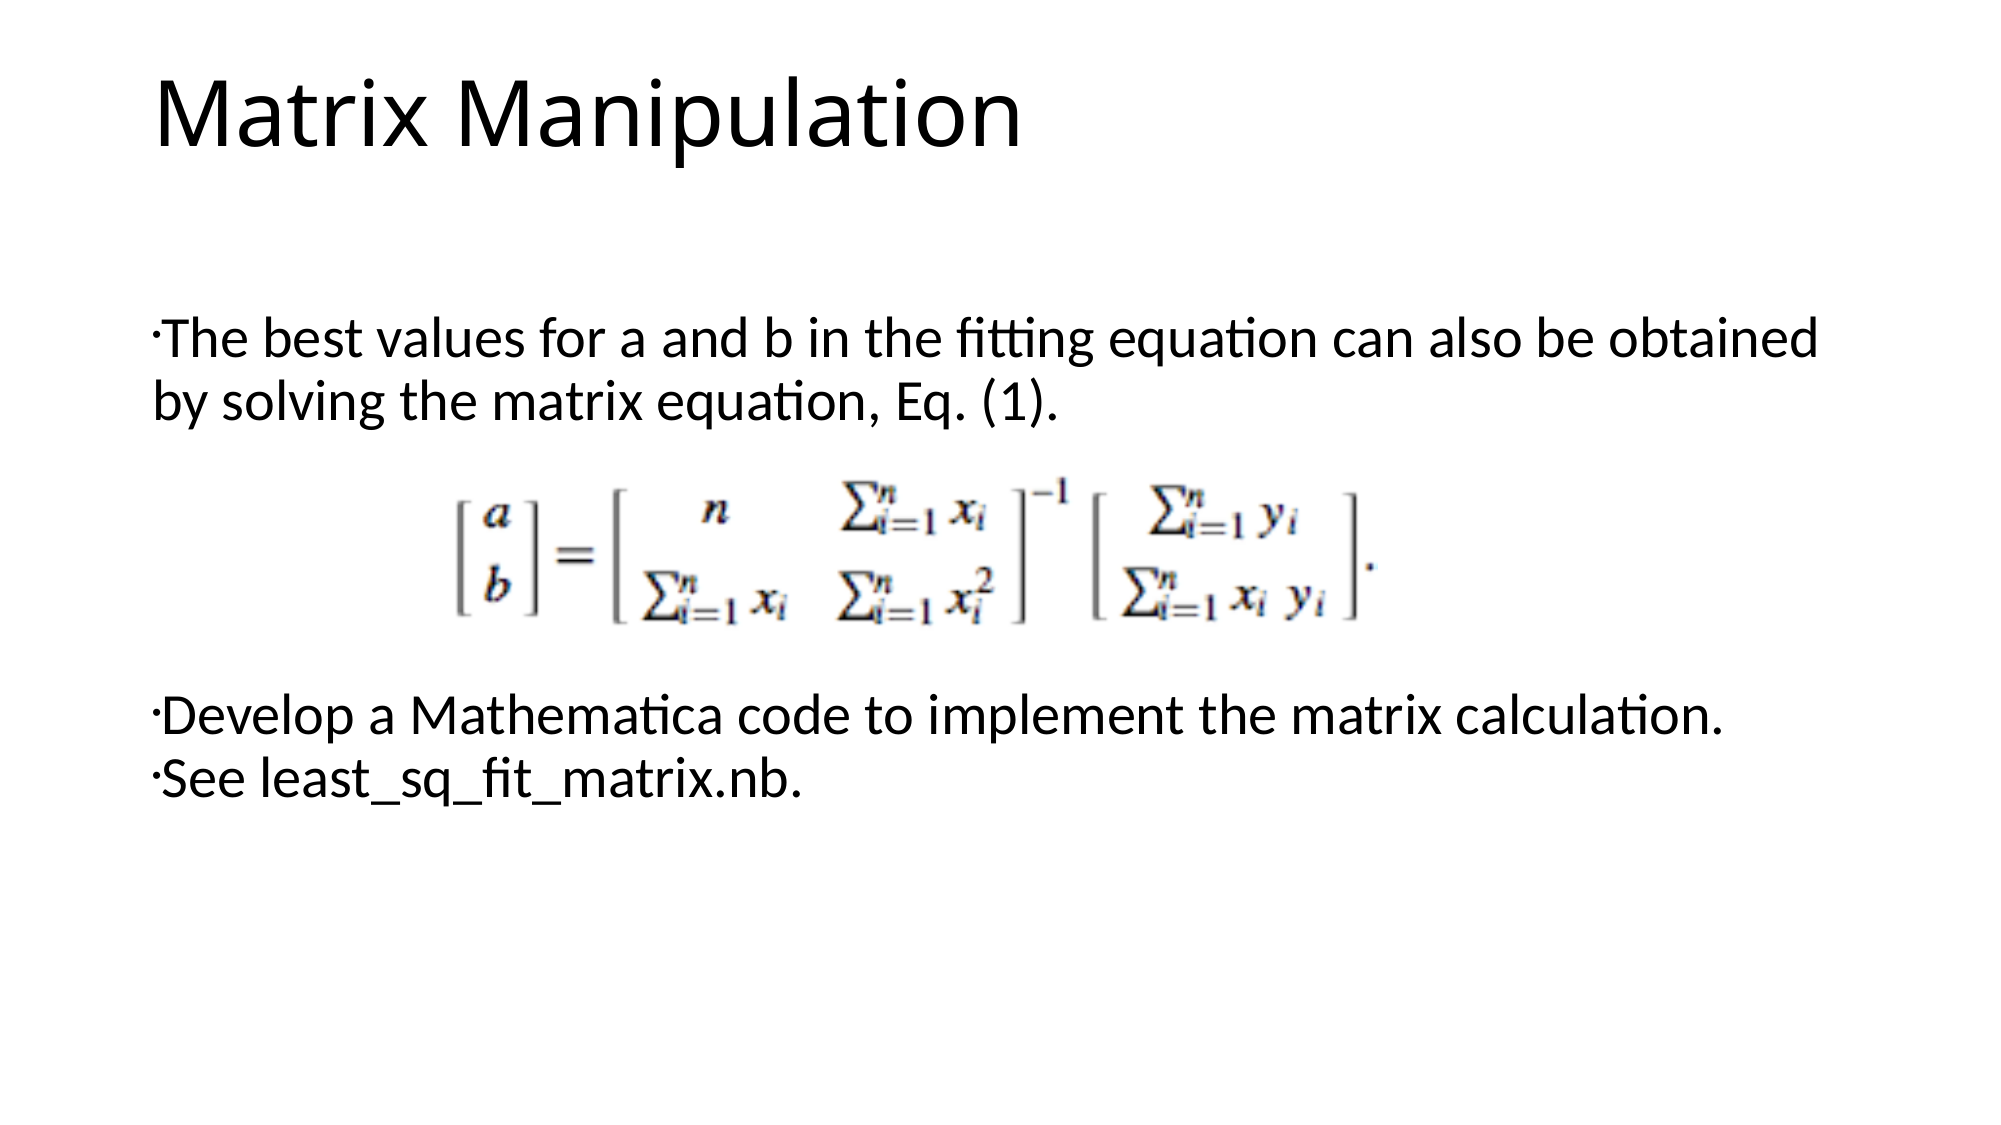

Matrix Manipulation
The best values for a and b in the fitting equation can also be obtained by solving the matrix equation, Eq. (1).
Develop a Mathematica code to implement the matrix calculation.
See least_sq_fit_matrix.nb.